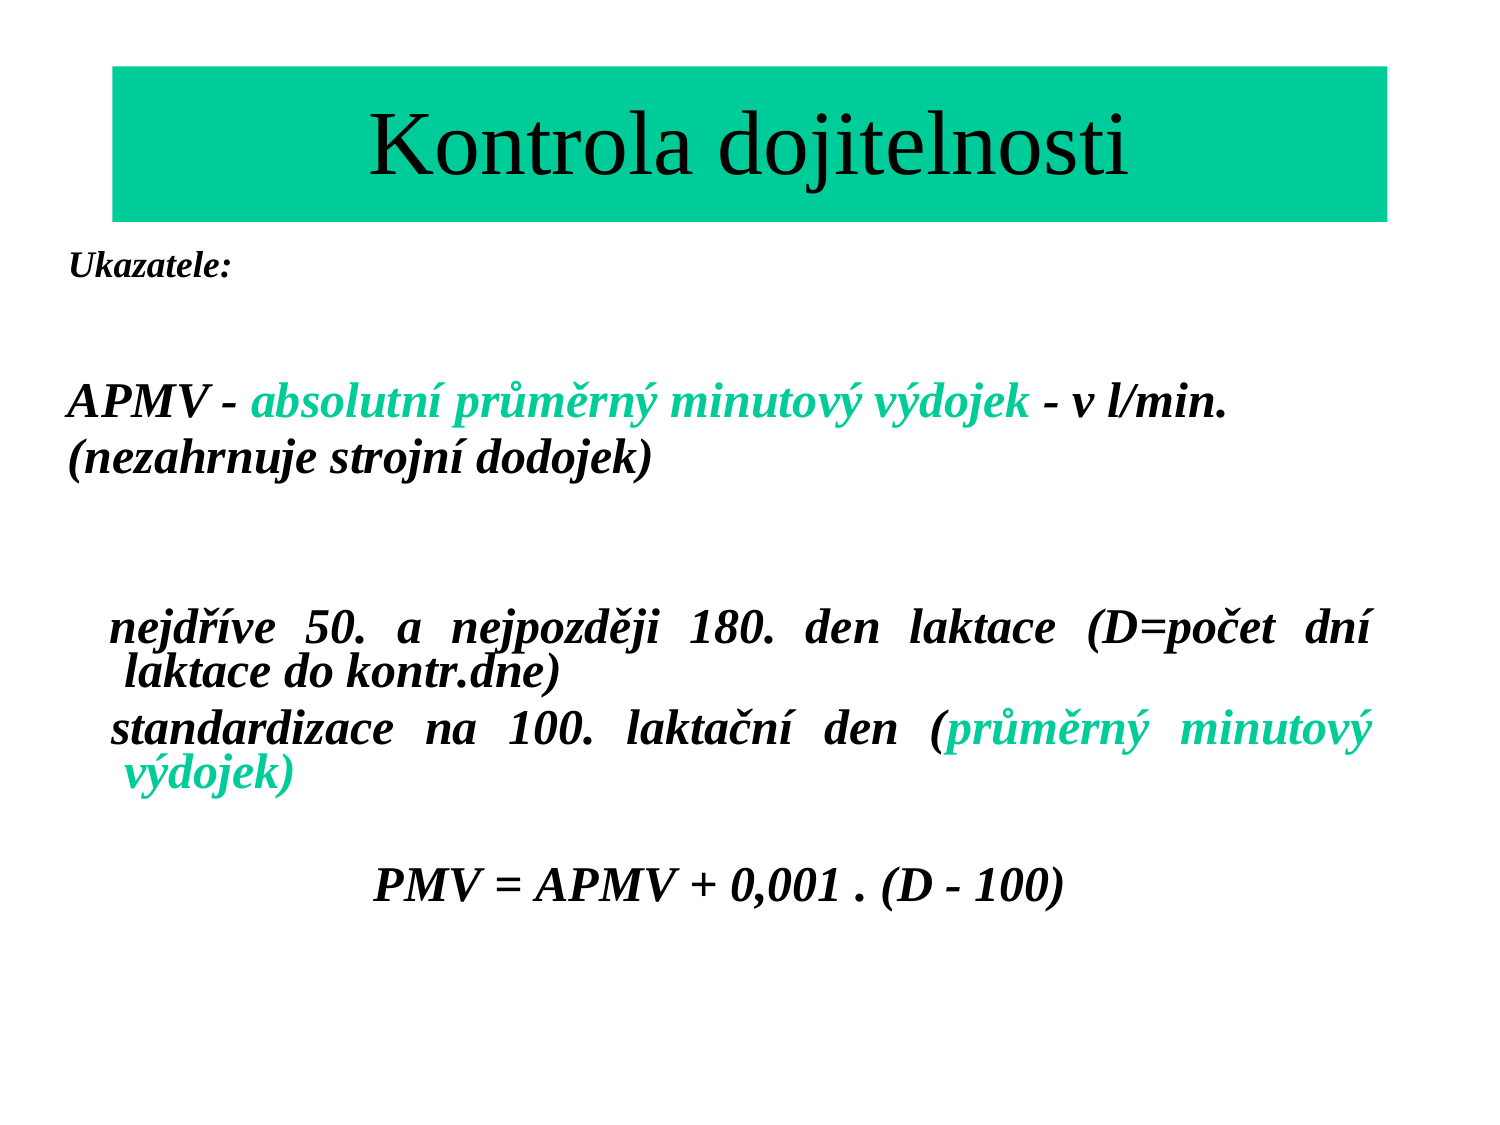

# Kontrola dojitelnosti
Ukazatele:
APMV - absolutní průměrný minutový výdojek - v l/min.
(nezahrnuje strojní dodojek)
  nejdříve 50. a nejpozději 180. den laktace (D=počet dní laktace do kontr.dne)
  standardizace na 100. laktační den (průměrný minutový výdojek)
PMV = APMV + 0,001 . (D - 100)